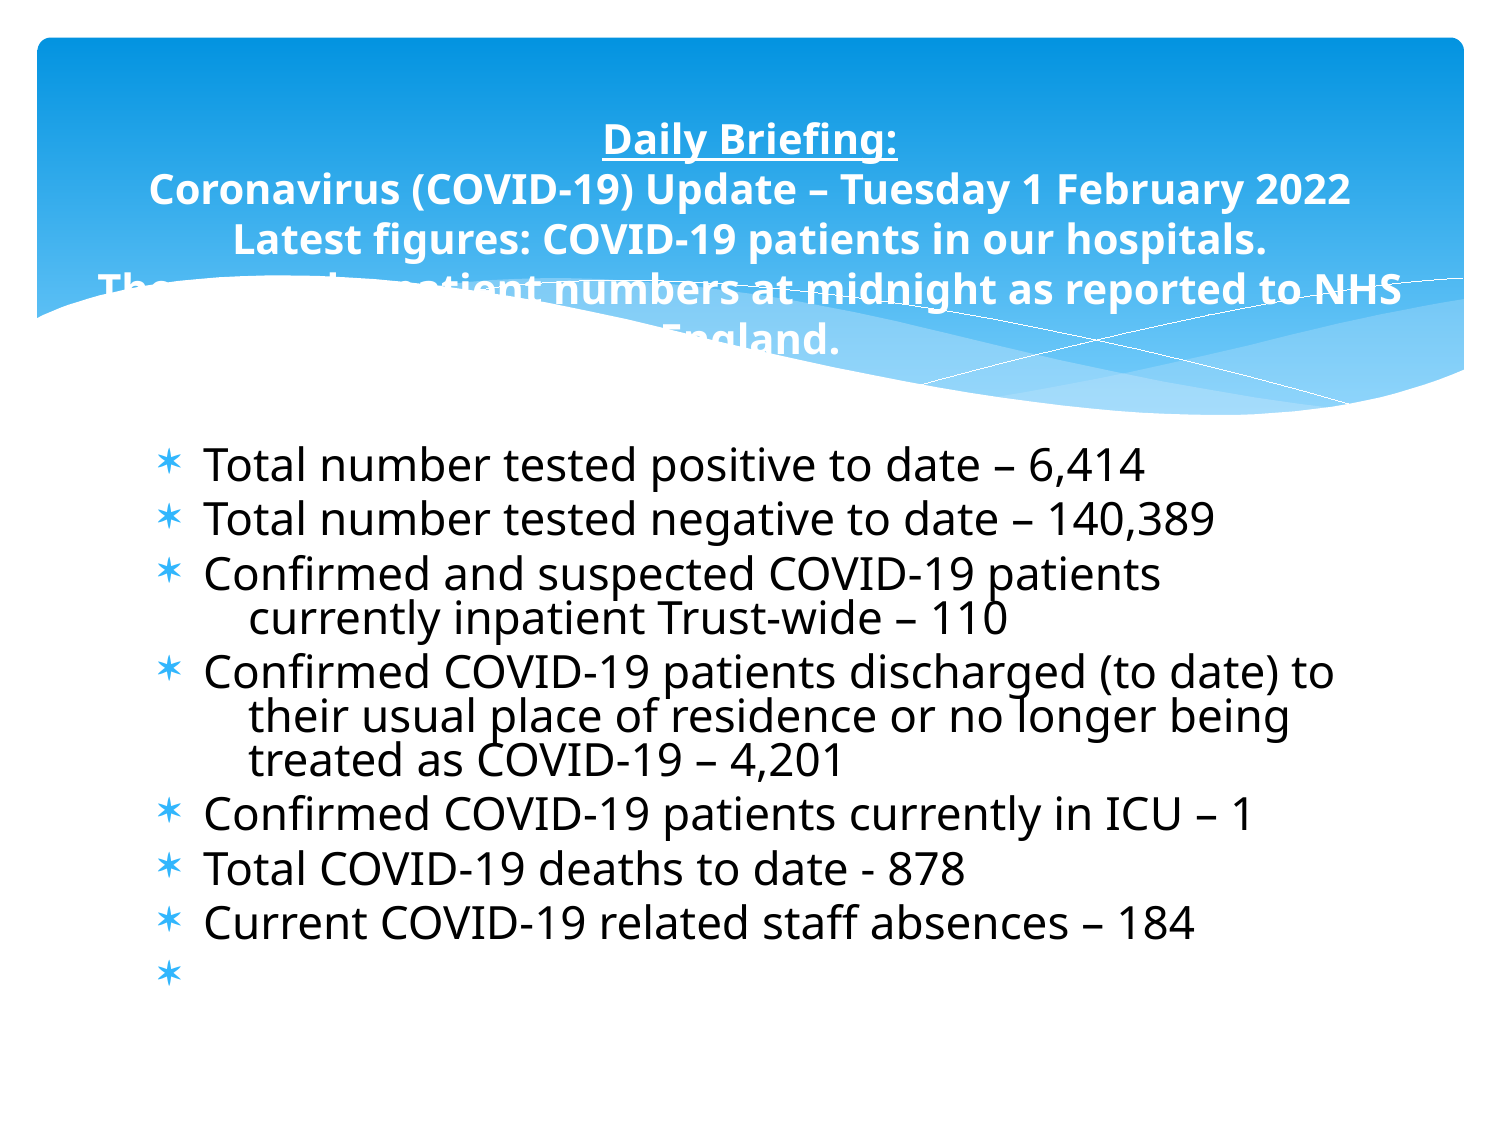

Daily Briefing:
Coronavirus (COVID-19) Update – Tuesday 1 February 2022
Latest figures: COVID-19 patients in our hospitals.
These are the patient numbers at midnight as reported to NHS England.
# Total number tested positive to date – 6,414
Total number tested negative to date – 140,389
Confirmed and suspected COVID-19 patients currently inpatient Trust-wide – 110
Confirmed COVID-19 patients discharged (to date) to their usual place of residence or no longer being treated as COVID-19 – 4,201
Confirmed COVID-19 patients currently in ICU – 1
Total COVID-19 deaths to date - 878
Current COVID-19 related staff absences – 184